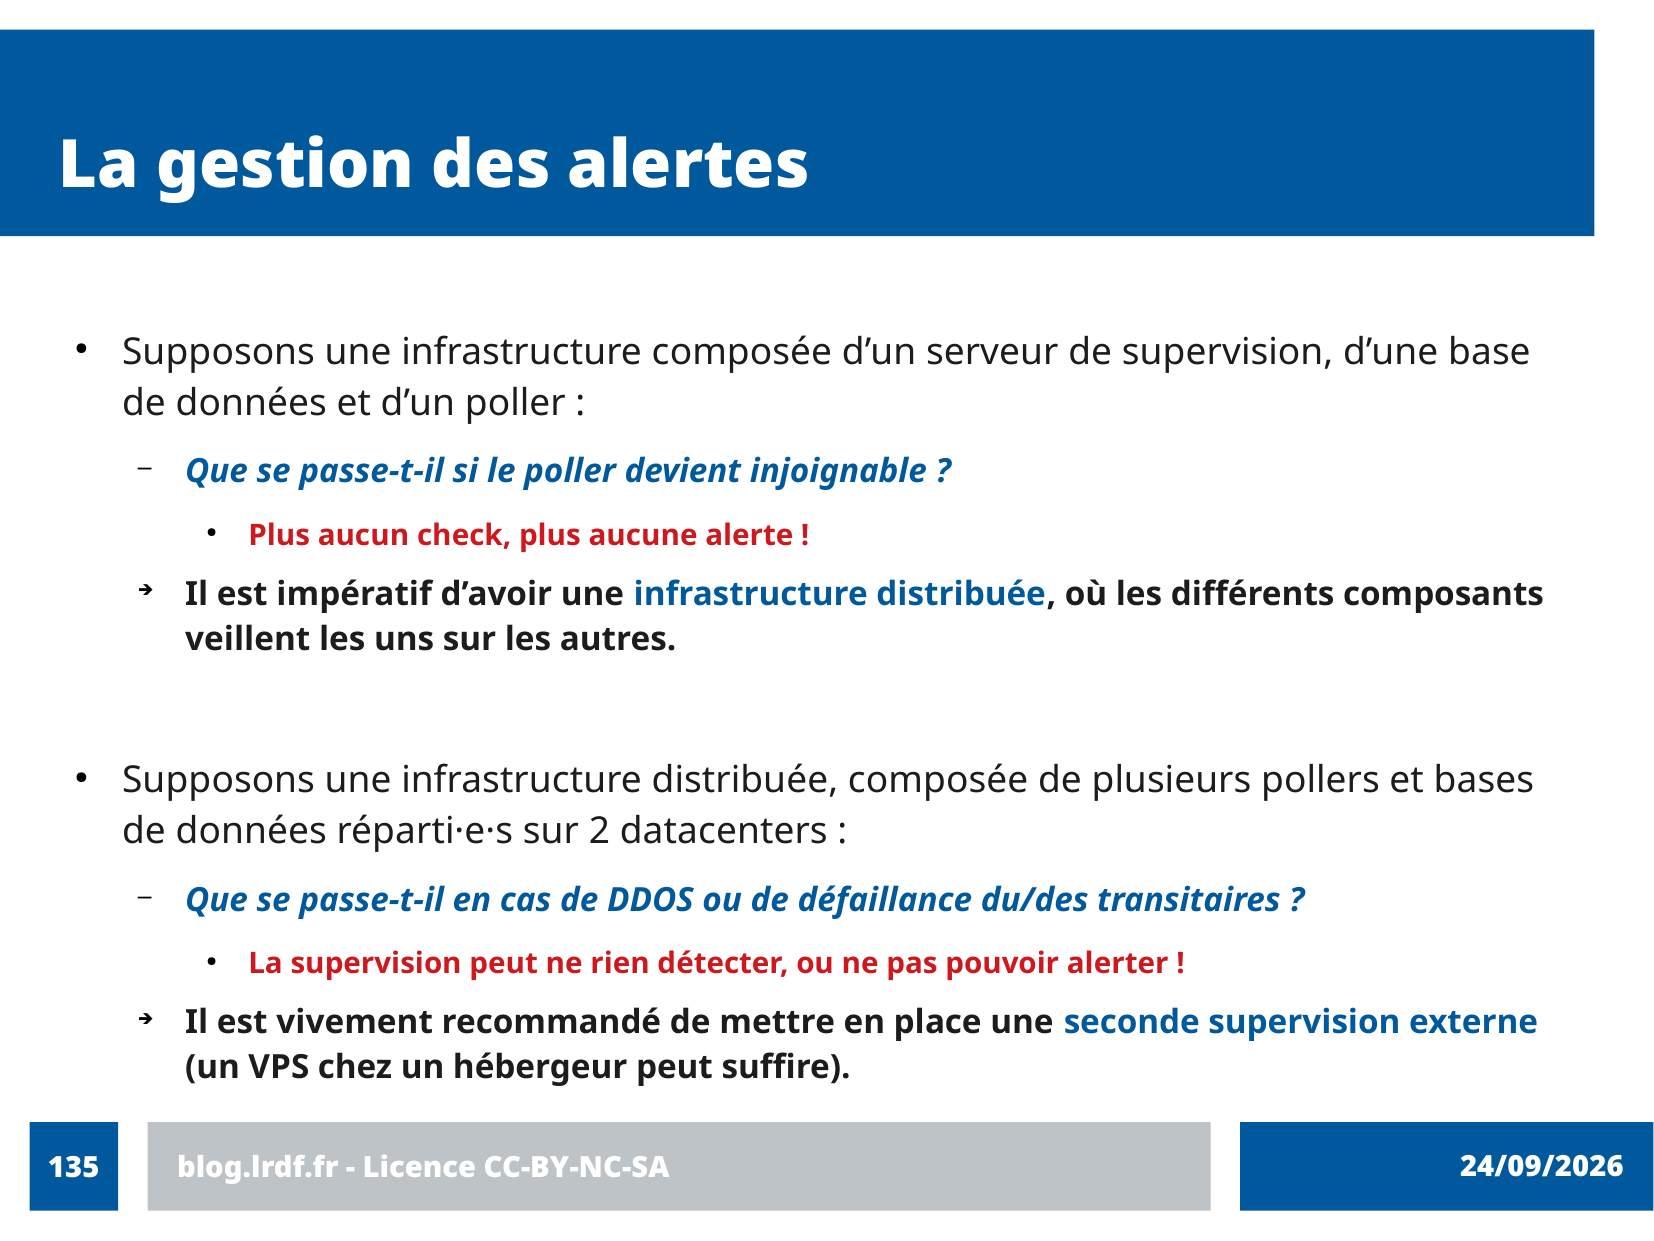

# La gestion des alertes
Supposons une infrastructure composée d’un serveur de supervision, d’une base de données et d’un poller :
Que se passe-t-il si le poller devient injoignable ?
Plus aucun check, plus aucune alerte !
Il est impératif d’avoir une infrastructure distribuée, où les différents composants veillent les uns sur les autres.
Supposons une infrastructure distribuée, composée de plusieurs pollers et bases de données réparti·e·s sur 2 datacenters :
Que se passe-t-il en cas de DDOS ou de défaillance du/des transitaires ?
La supervision peut ne rien détecter, ou ne pas pouvoir alerter !
Il est vivement recommandé de mettre en place une seconde supervision externe (un VPS chez un hébergeur peut suffire).
135
blog.lrdf.fr - Licence CC-BY-NC-SA